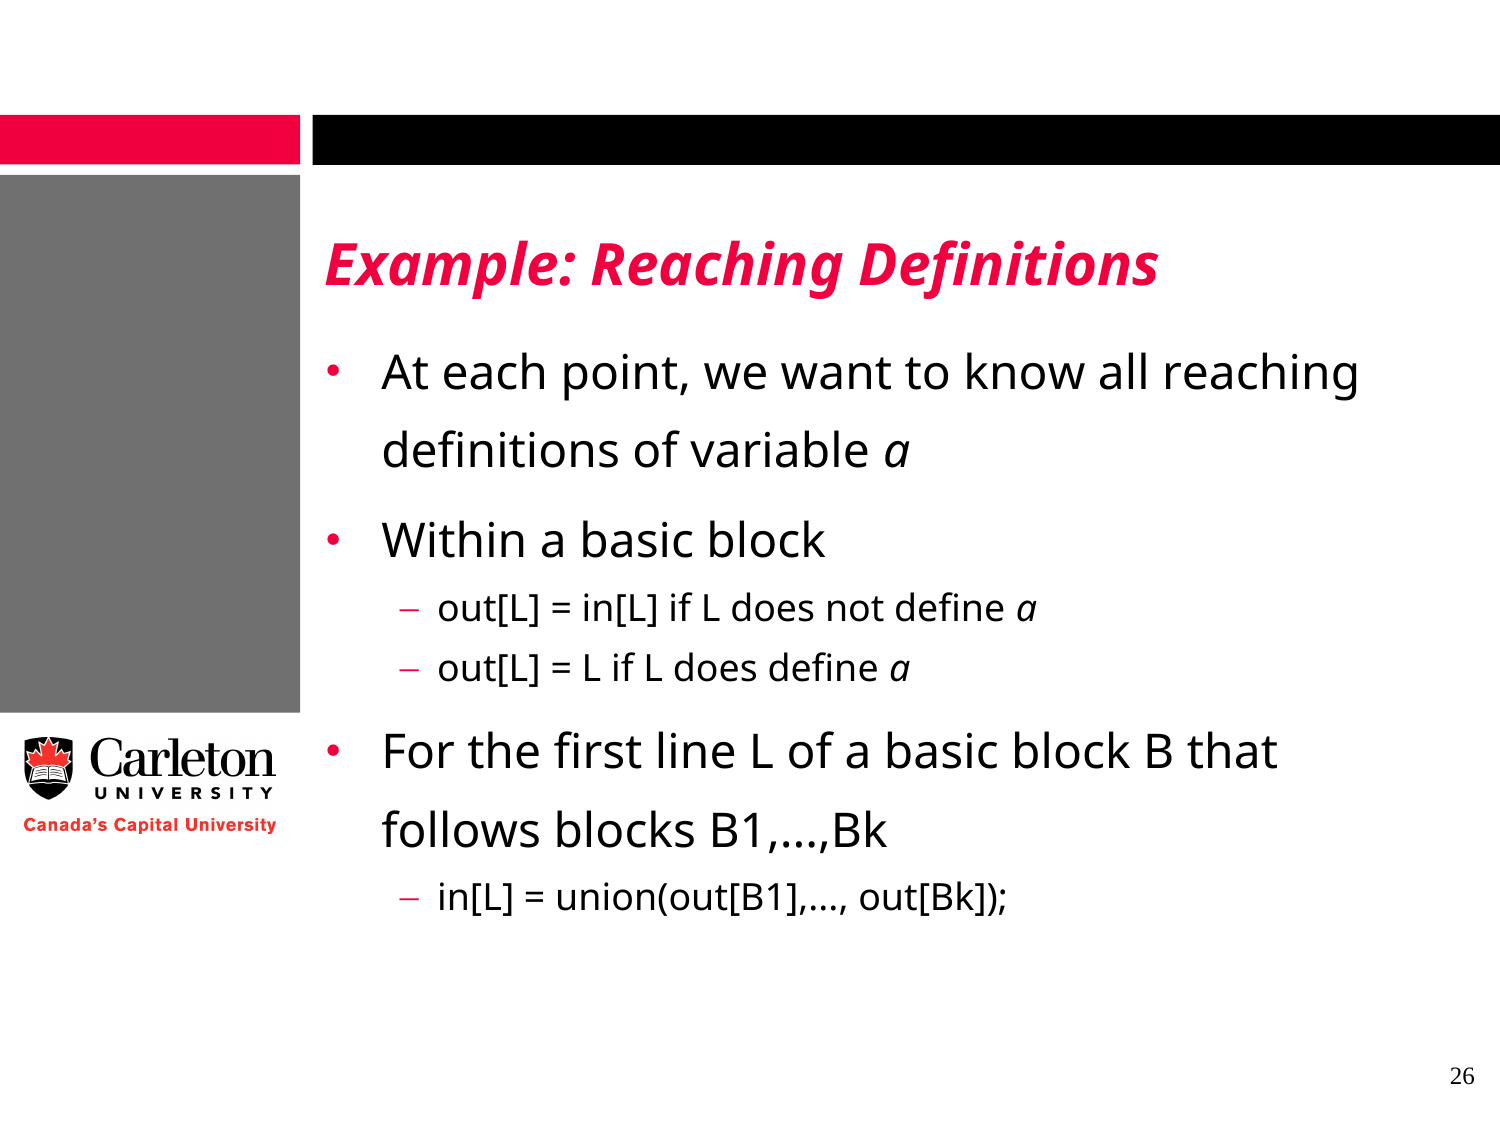

# Example: Reaching Definitions
At each point, we want to know all reaching definitions of variable a
Within a basic block
out[L] = in[L] if L does not define a
out[L] = L if L does define a
For the first line L of a basic block B that follows blocks B1,...,Bk
in[L] = union(out[B1],..., out[Bk]);
26